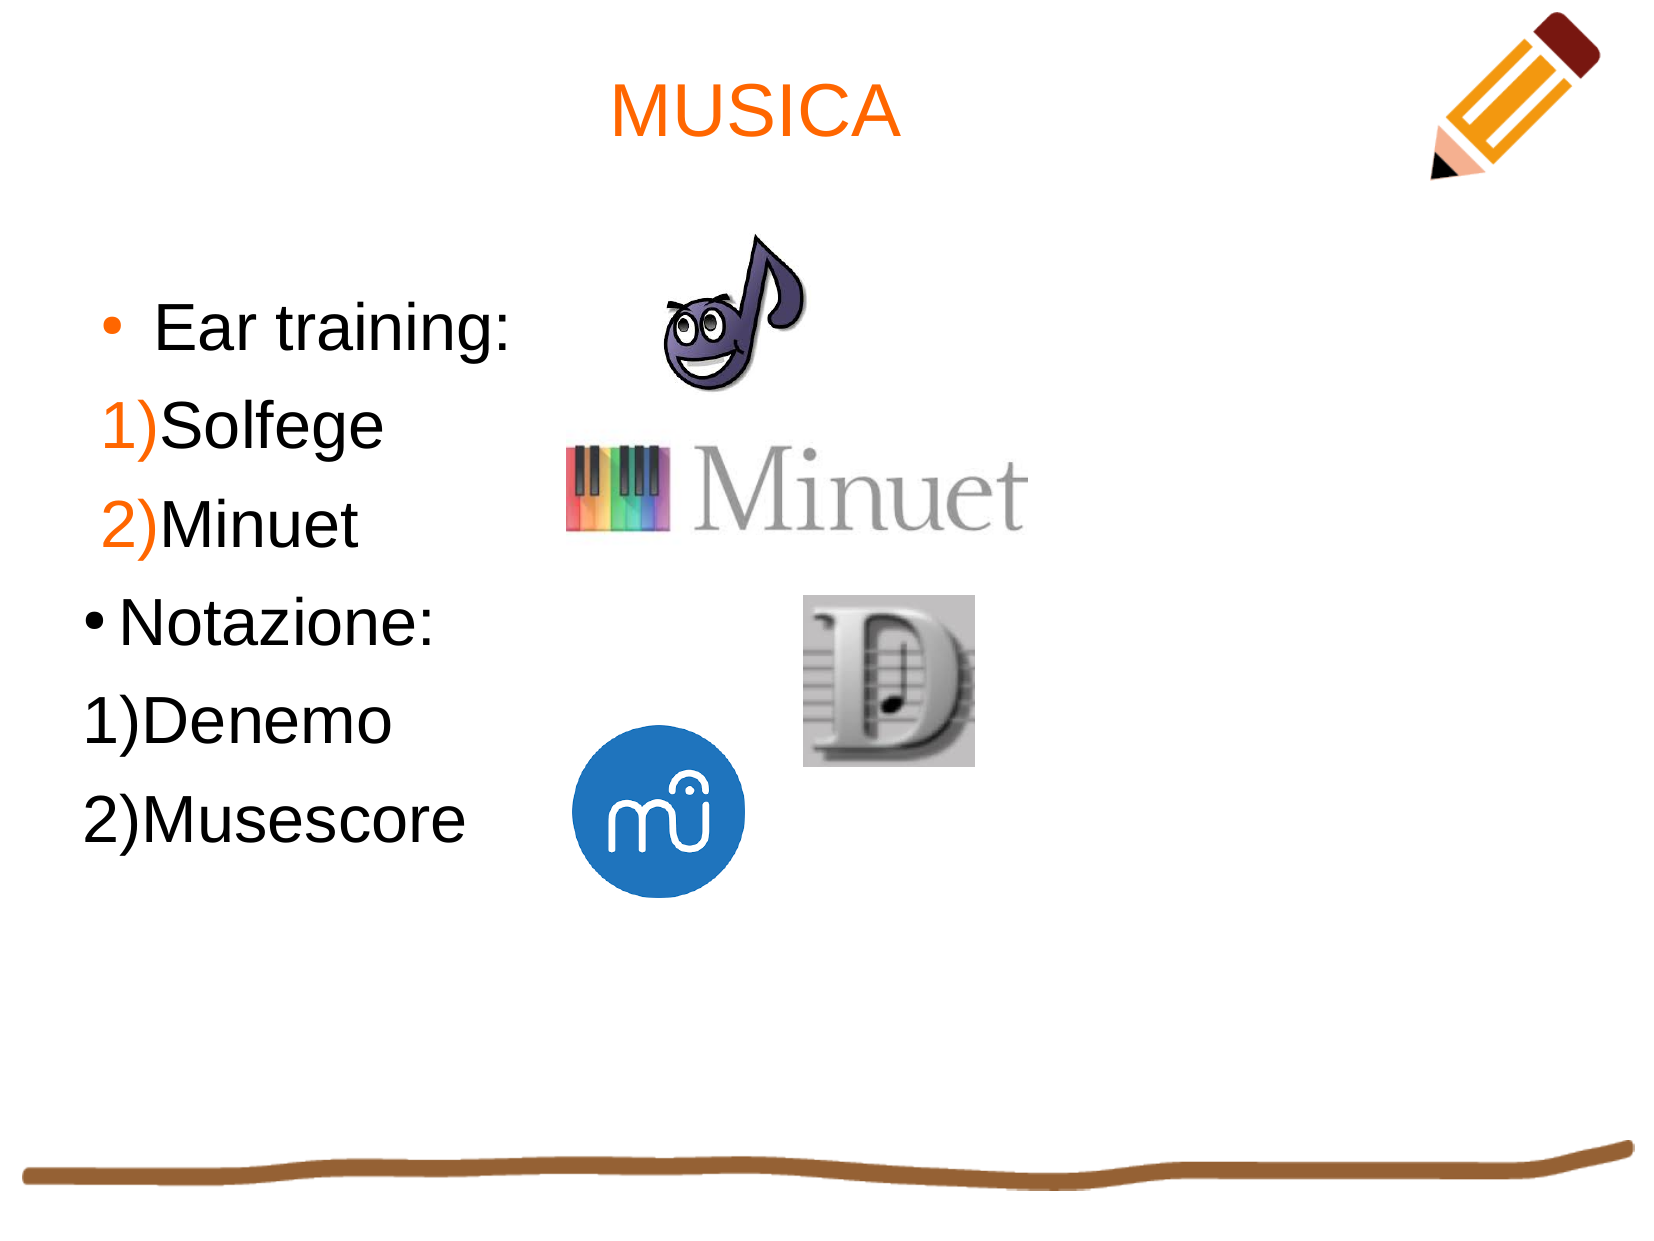

# MUSICA
Ear training:
Solfege
Minuet
Notazione:
Denemo
Musescore